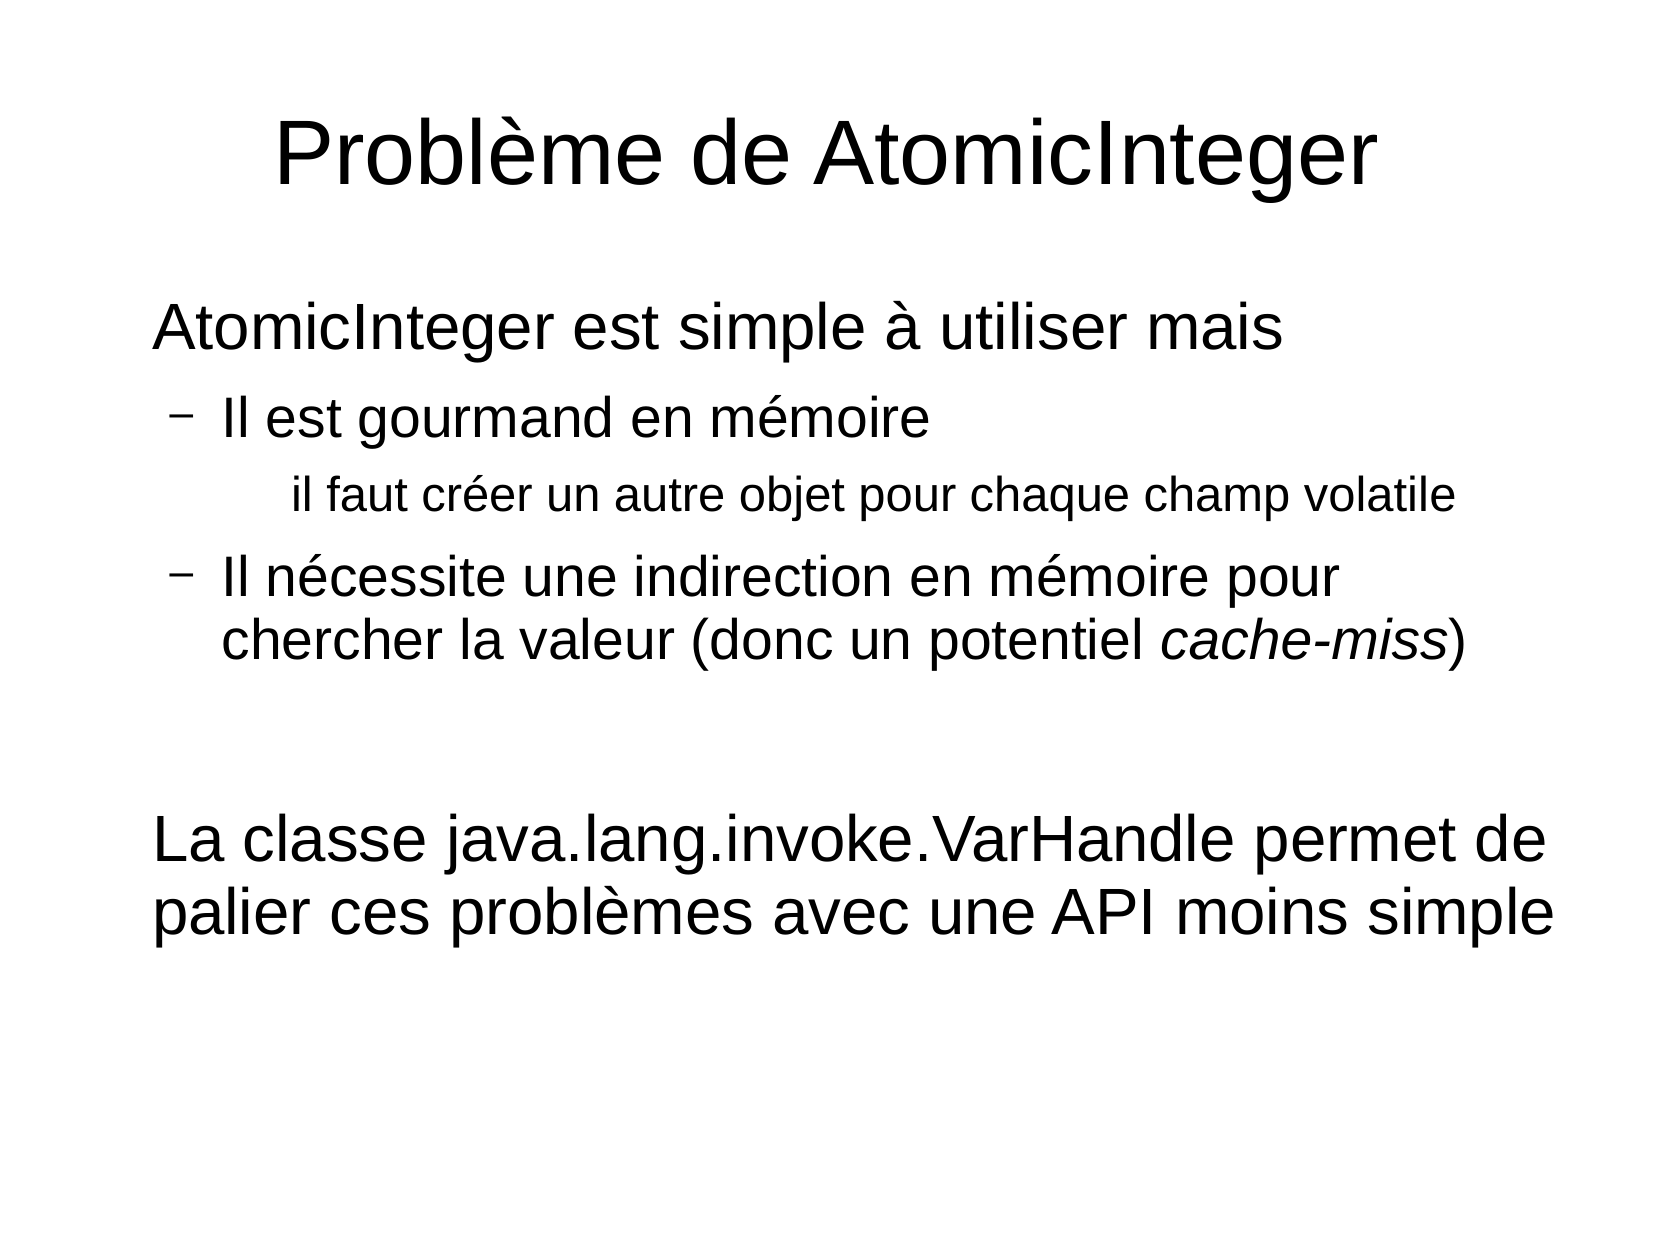

# Problème de AtomicInteger
AtomicInteger est simple à utiliser mais
Il est gourmand en mémoire
il faut créer un autre objet pour chaque champ volatile
Il nécessite une indirection en mémoire pour chercher la valeur (donc un potentiel cache-miss)
La classe java.lang.invoke.VarHandle permet de palier ces problèmes avec une API moins simple